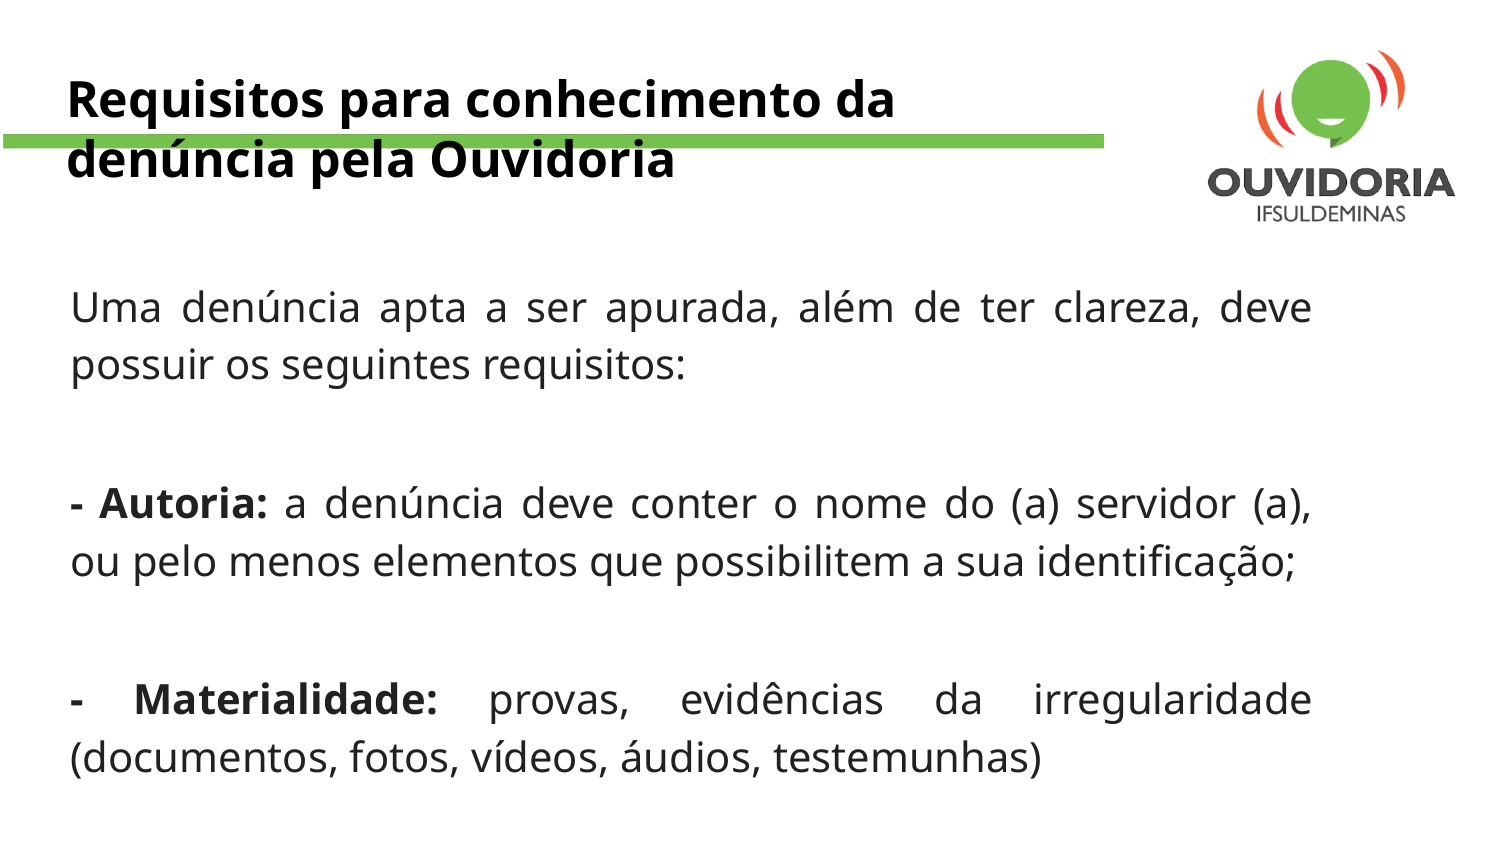

Requisitos para conhecimento da denúncia pela Ouvidoria
#
Uma denúncia apta a ser apurada, além de ter clareza, deve possuir os seguintes requisitos:
- Autoria: a denúncia deve conter o nome do (a) servidor (a), ou pelo menos elementos que possibilitem a sua identificação;
- Materialidade: provas, evidências da irregularidade (documentos, fotos, vídeos, áudios, testemunhas)